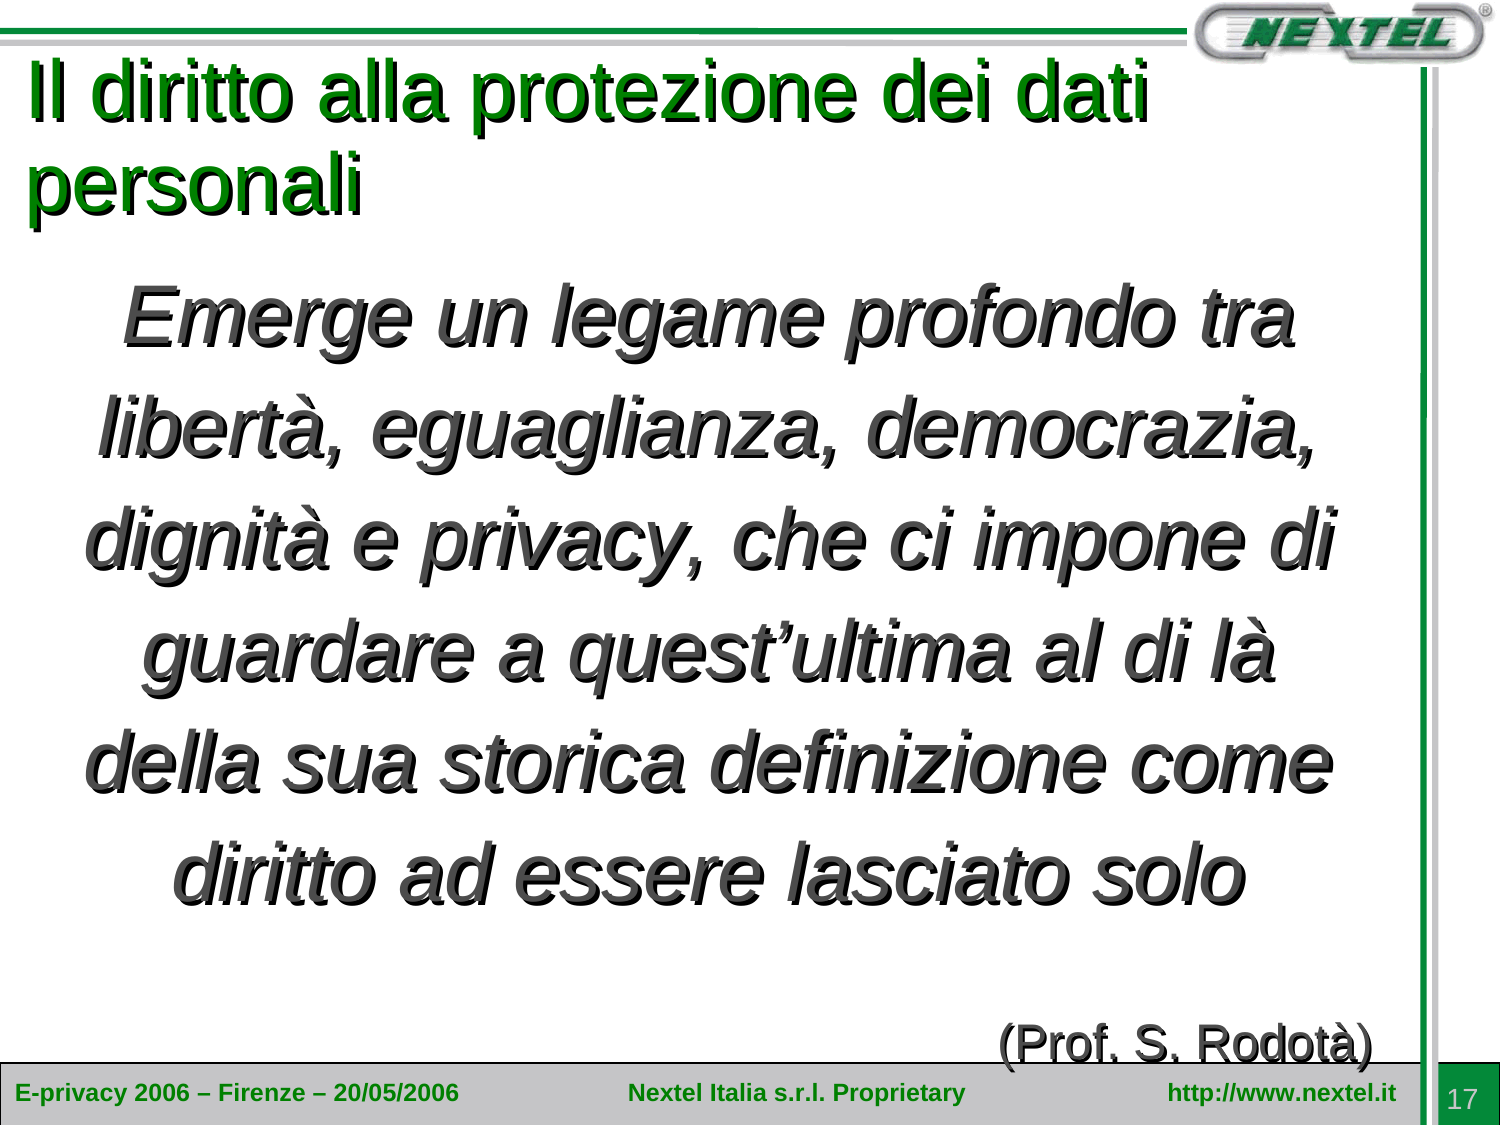

Il diritto alla protezione dei dati personali
# Emerge un legame profondo tra libertà, eguaglianza, democrazia, dignità e privacy, che ci impone di guardare a quest’ultima al di là della sua storica definizione come diritto ad essere lasciato solo
(Prof. S. Rodotà)
17